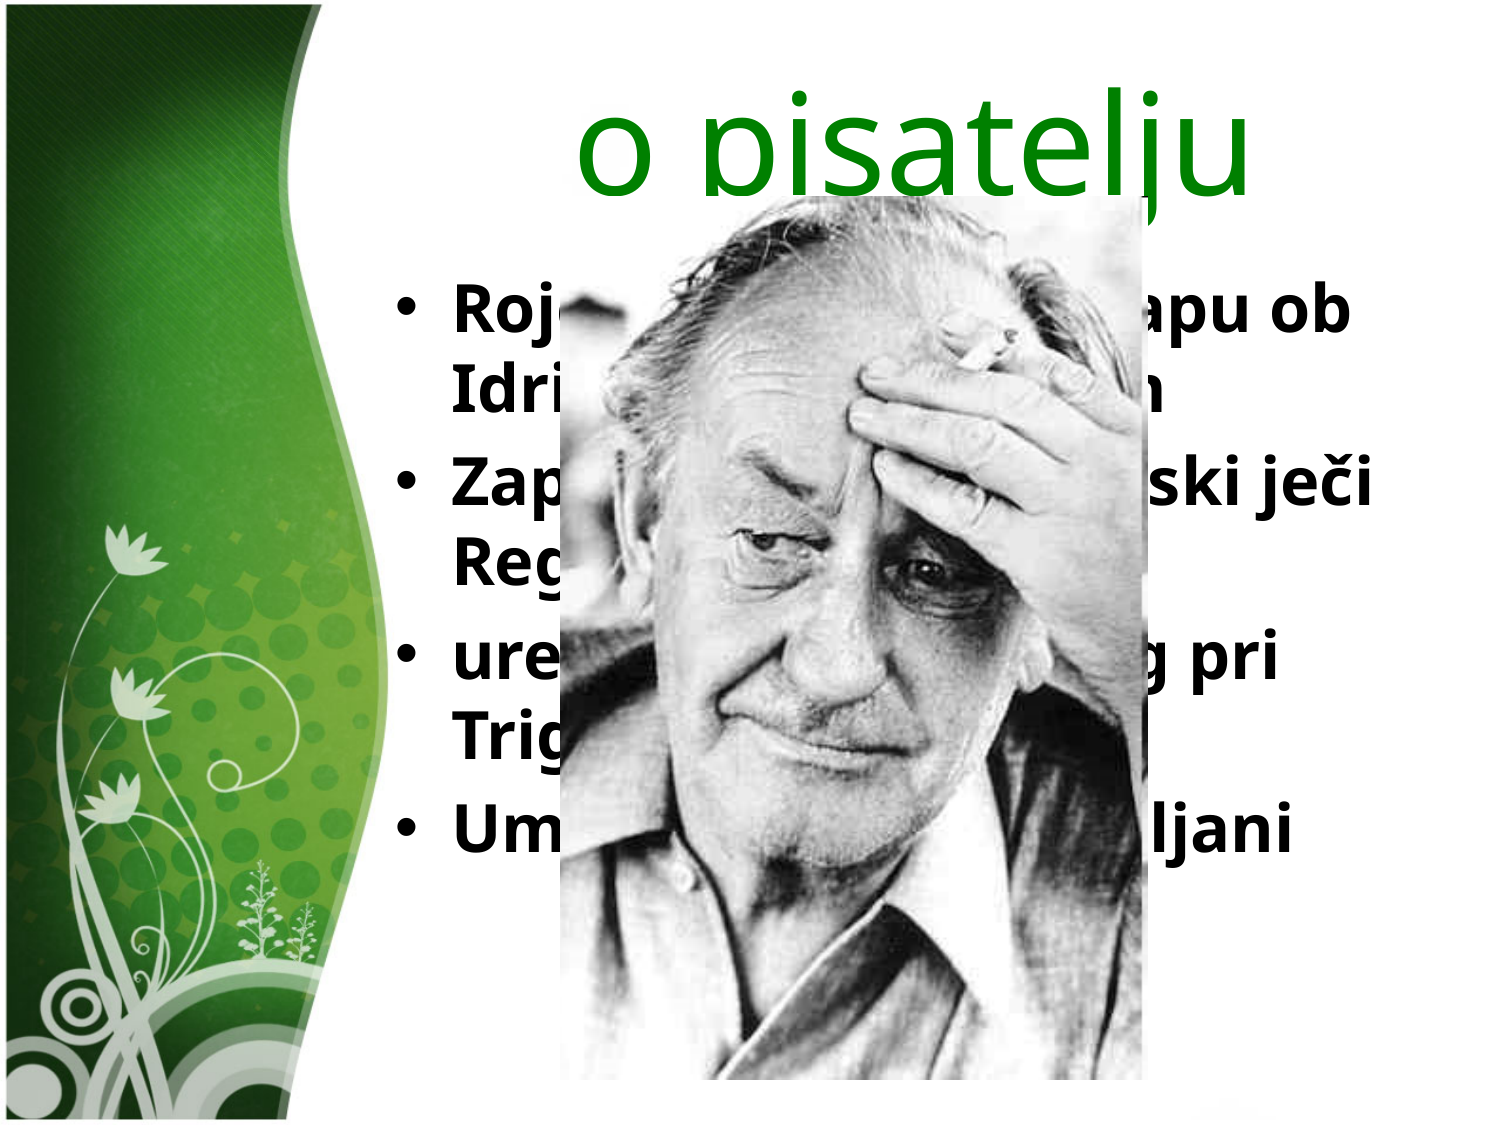

# o pisatelju
Rojen 28. 9. 1910 v Slapu ob Idrijci na Tolminskem
Zaprt v zloglasni rimski ječi Regina Coeli
urednik in dramaturg pri Triglav filmu
Umrl leta 1980 v Ljubljani